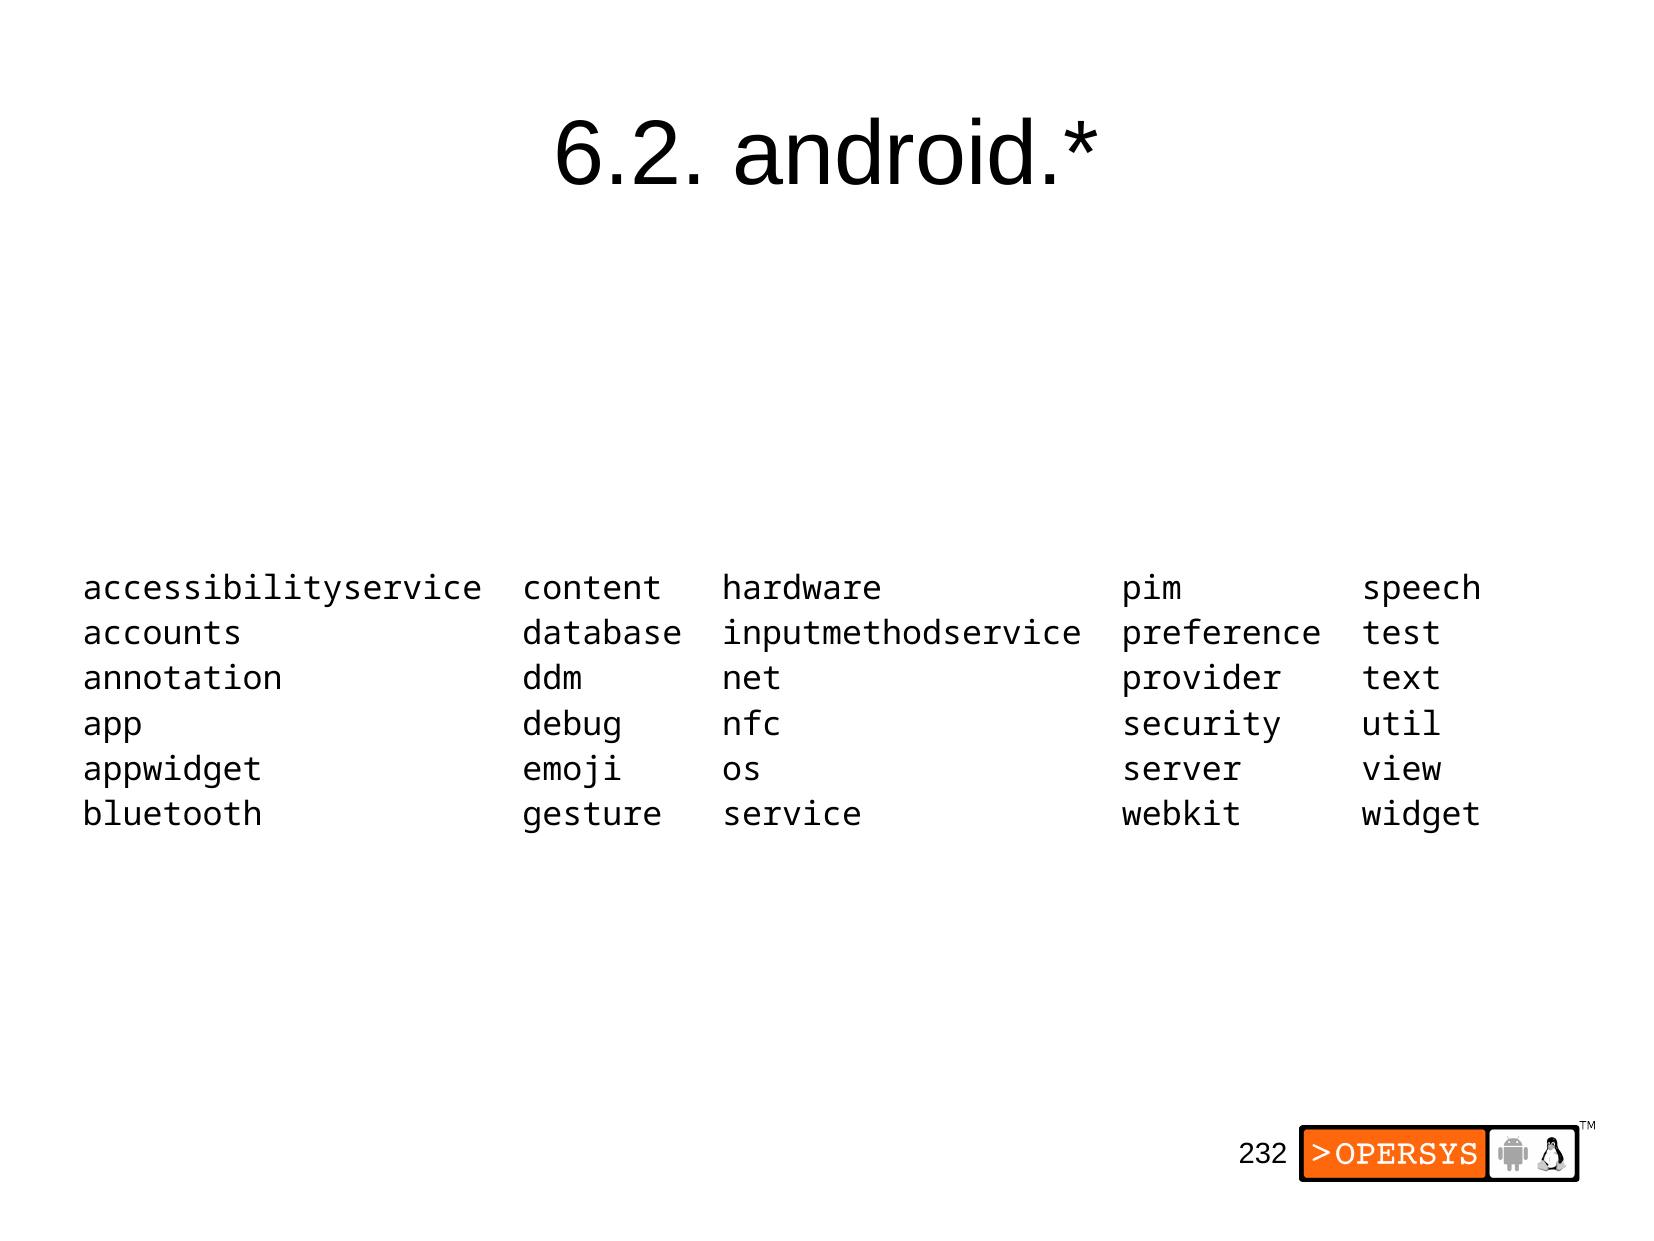

# 6.2. android.*
accessibilityservice content hardware pim speech
accounts database inputmethodservice preference test
annotation ddm net provider text
app debug nfc security util
appwidget emoji os server view
bluetooth gesture service webkit widget